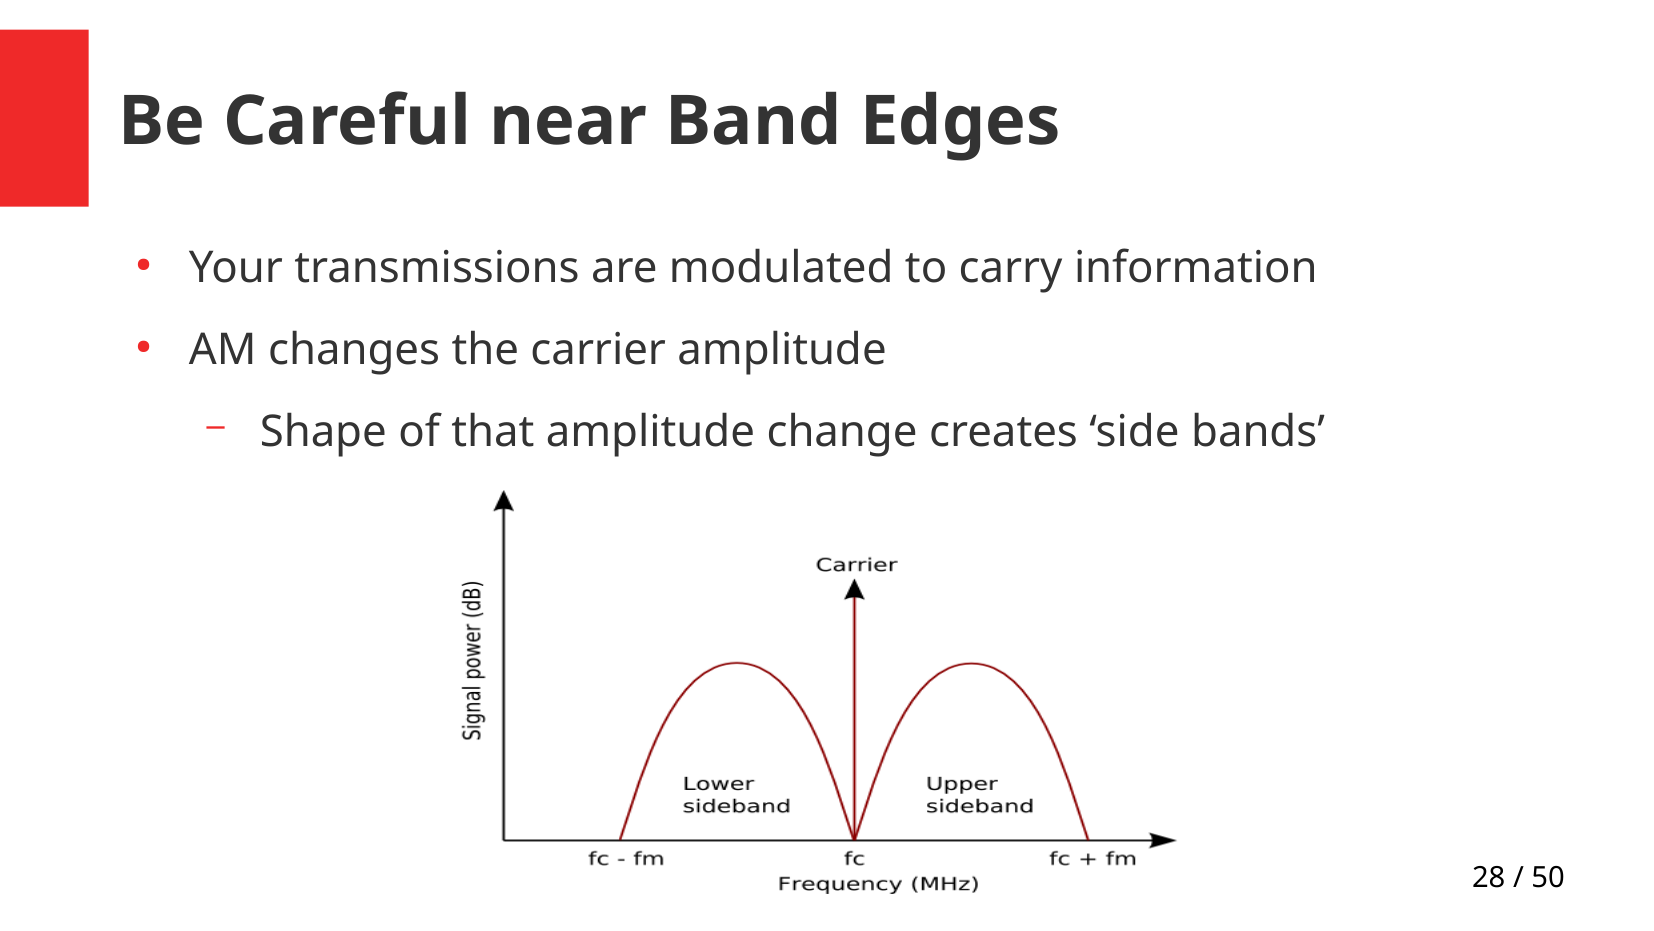

# Be Careful near Band Edges
Your transmissions are modulated to carry information
AM changes the carrier amplitude
Shape of that amplitude change creates ‘side bands’
28